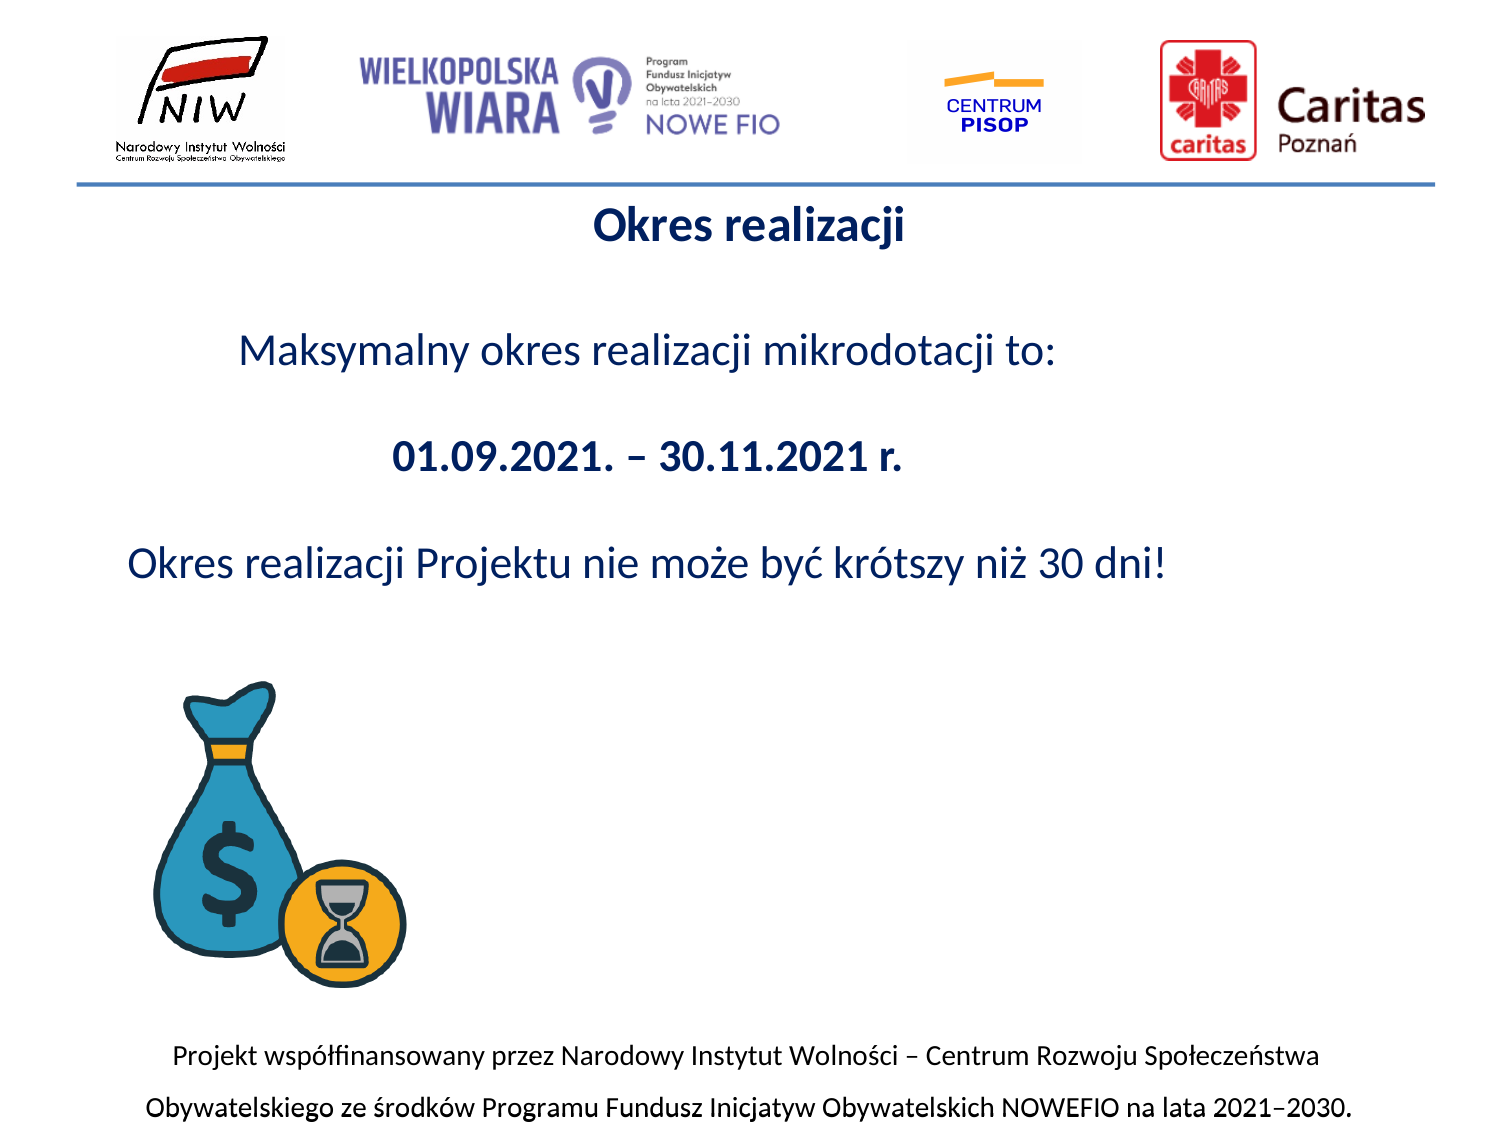

Okres realizacji
Maksymalny okres realizacji mikrodotacji to:
01.09.2021. – 30.11.2021 r.
Okres realizacji Projektu nie może być krótszy niż 30 dni!